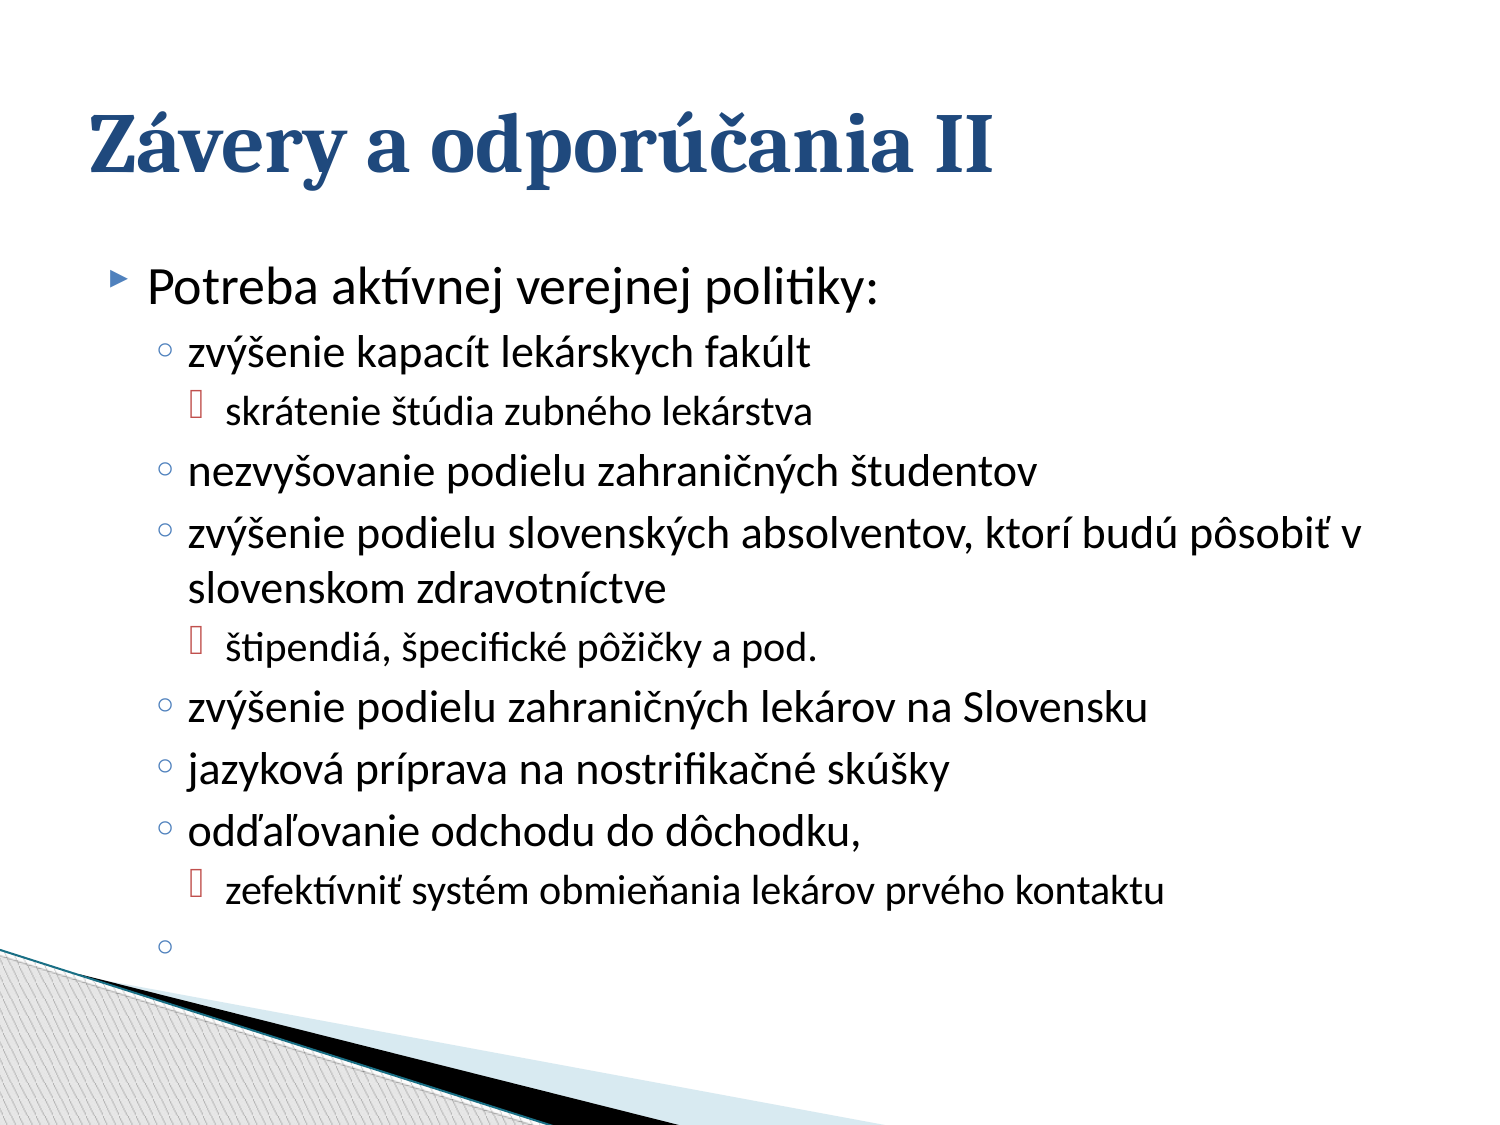

Závery a odporúčania II
# Potreba aktívnej verejnej politiky:
zvýšenie kapacít lekárskych fakúlt
skrátenie štúdia zubného lekárstva
nezvyšovanie podielu zahraničných študentov
zvýšenie podielu slovenských absolventov, ktorí budú pôsobiť v slovenskom zdravotníctve
štipendiá, špecifické pôžičky a pod.
zvýšenie podielu zahraničných lekárov na Slovensku
jazyková príprava na nostrifikačné skúšky
odďaľovanie odchodu do dôchodku,
zefektívniť systém obmieňania lekárov prvého kontaktu